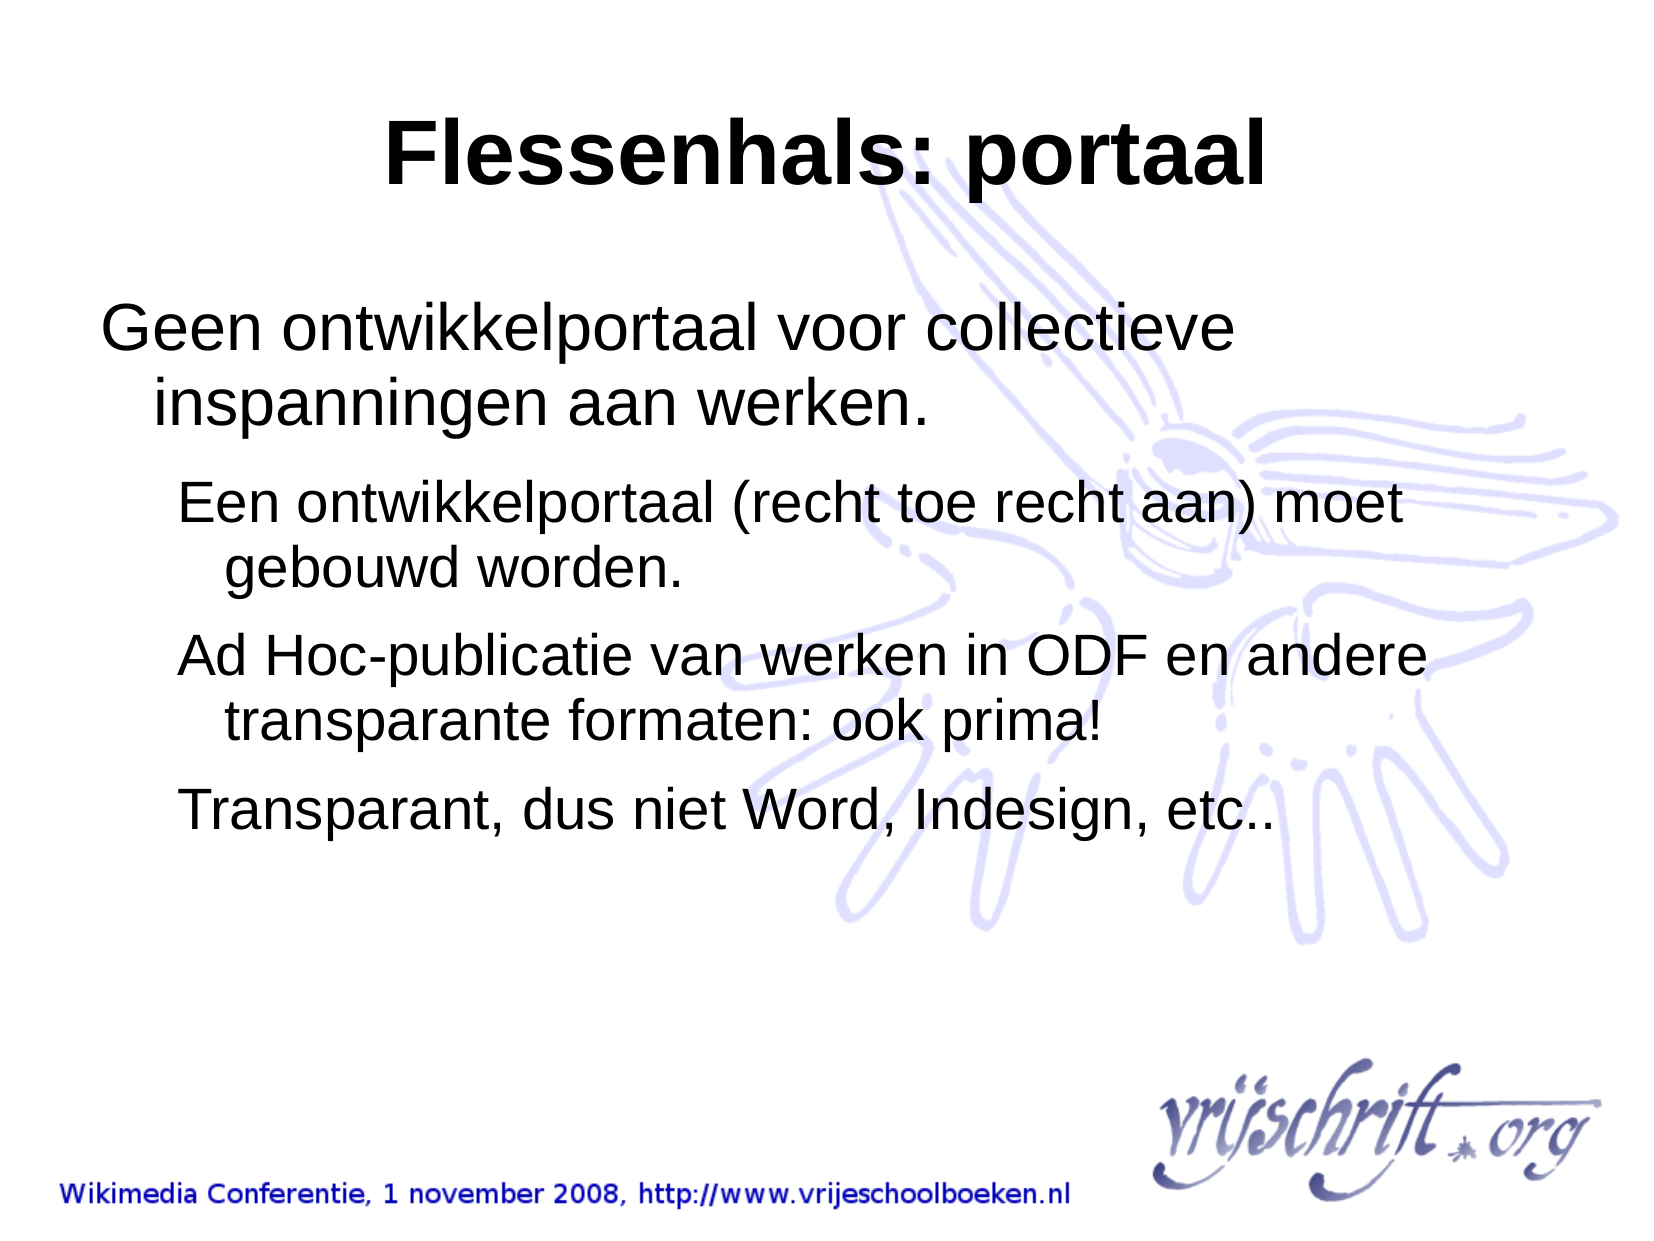

# Flessenhals: portaal
Geen ontwikkelportaal voor collectieve inspanningen aan werken.
Een ontwikkelportaal (recht toe recht aan) moet gebouwd worden.
Ad Hoc-publicatie van werken in ODF en andere transparante formaten: ook prima!
Transparant, dus niet Word, Indesign, etc..